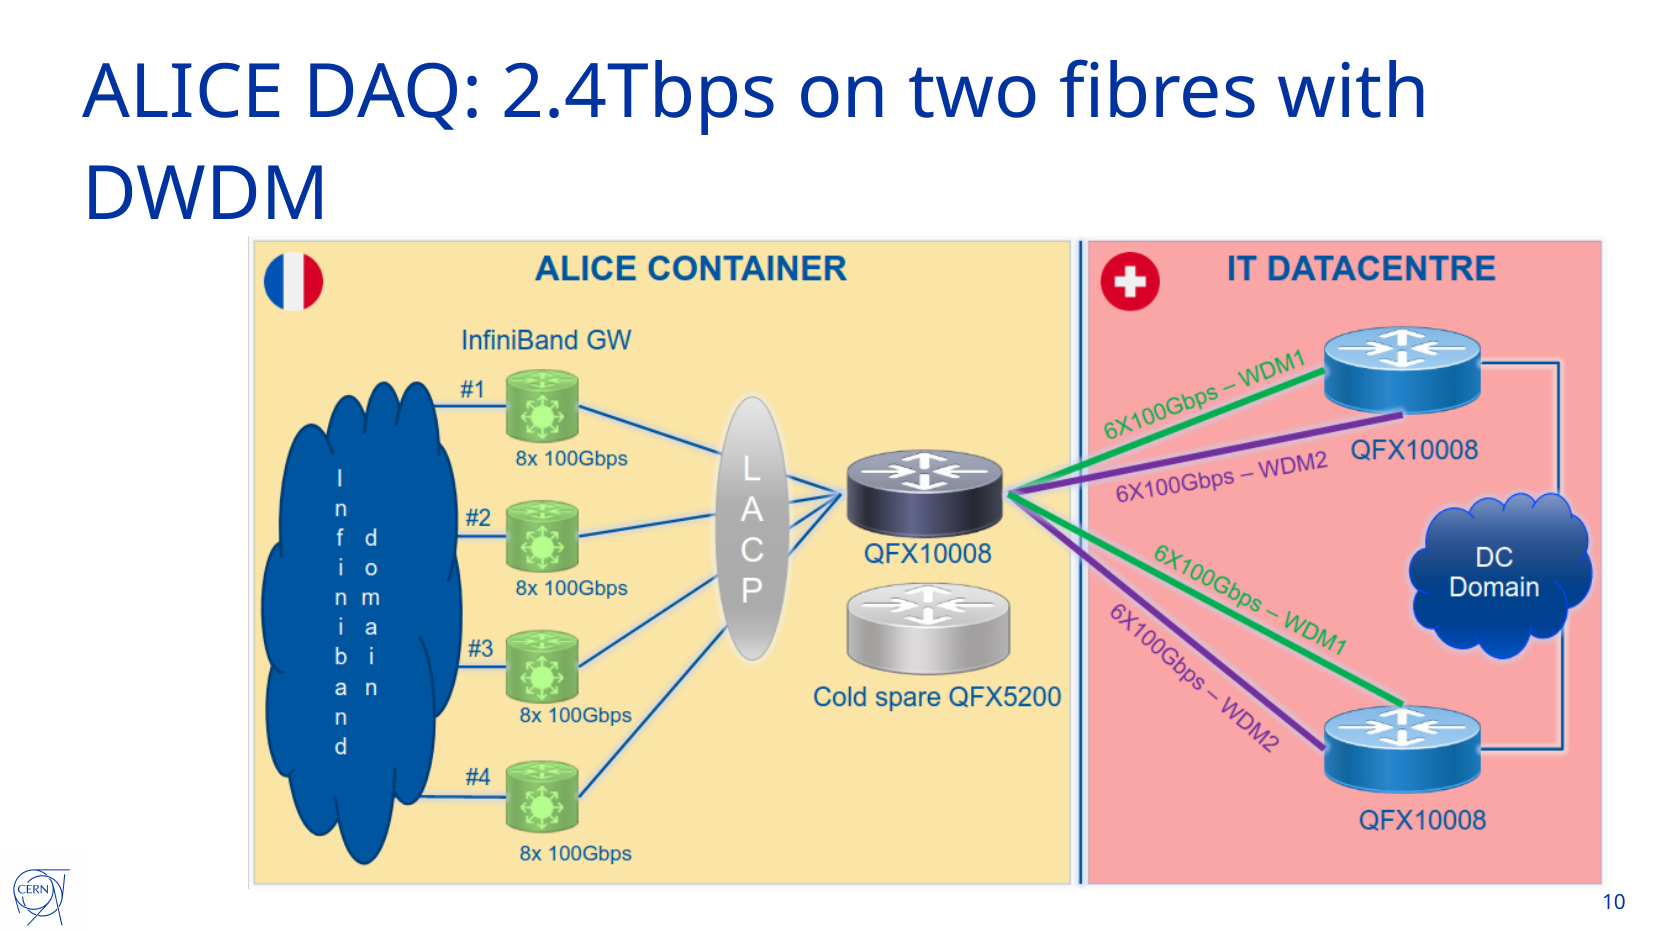

# ALICE DAQ: 2.4Tbps on two fibres with DWDM
10